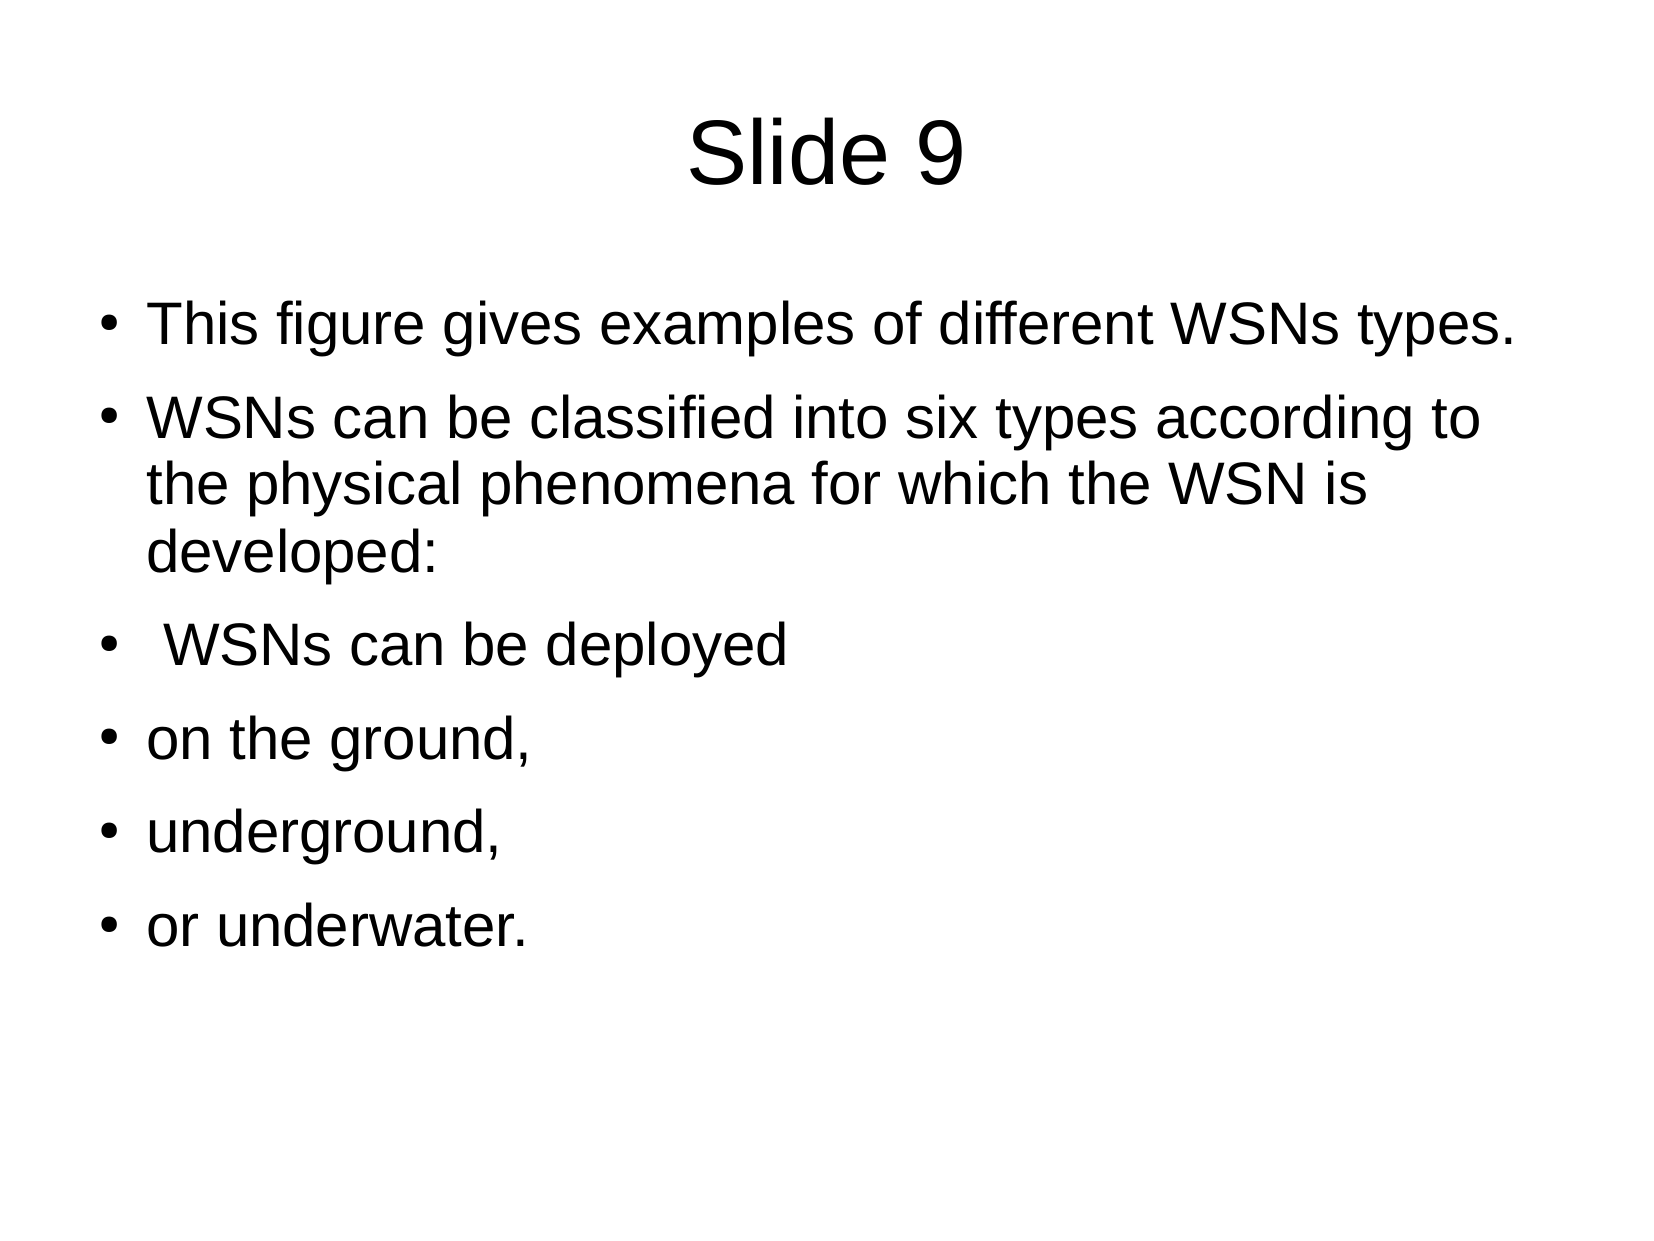

# Slide 9
This figure gives examples of different WSNs types.
WSNs can be classified into six types according to the physical phenomena for which the WSN is developed:
 WSNs can be deployed
on the ground,
underground,
or underwater.